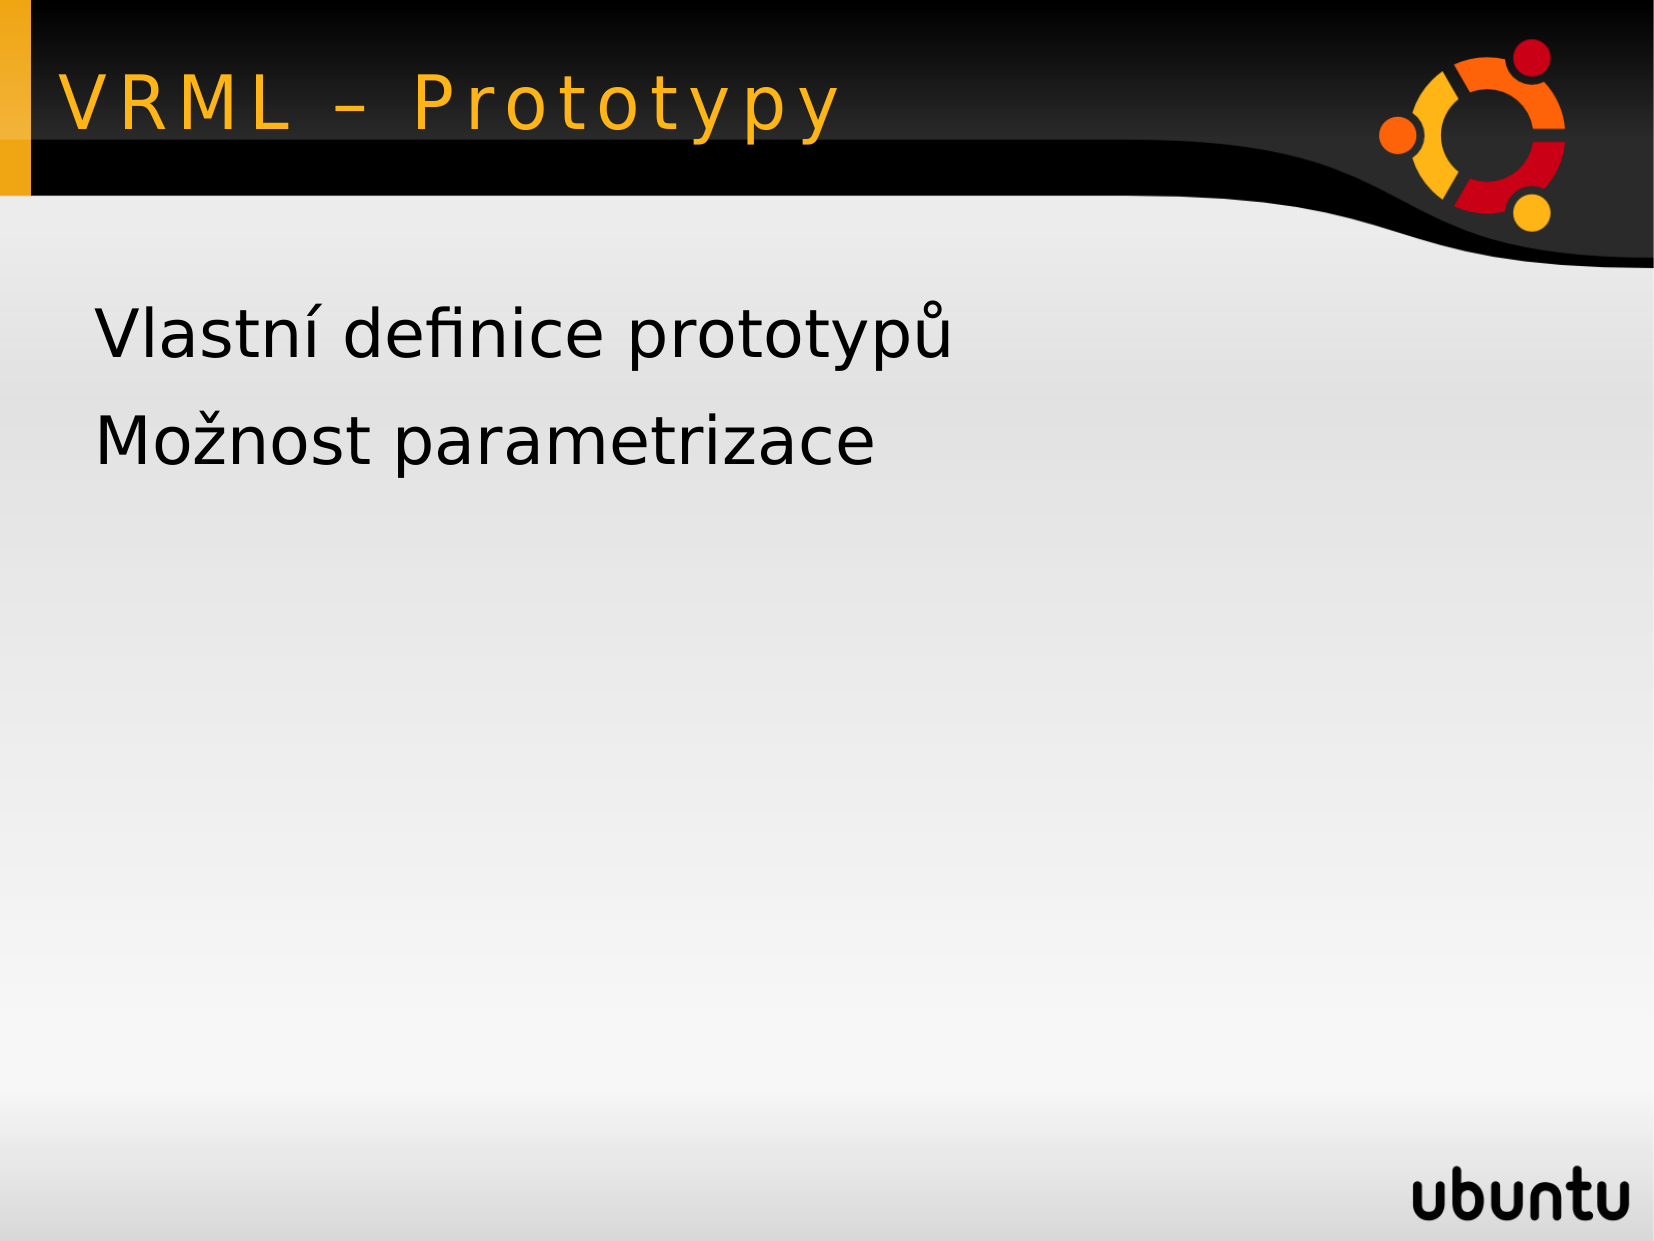

# VRML – Prototypy
Vlastní definice prototypů
Možnost parametrizace